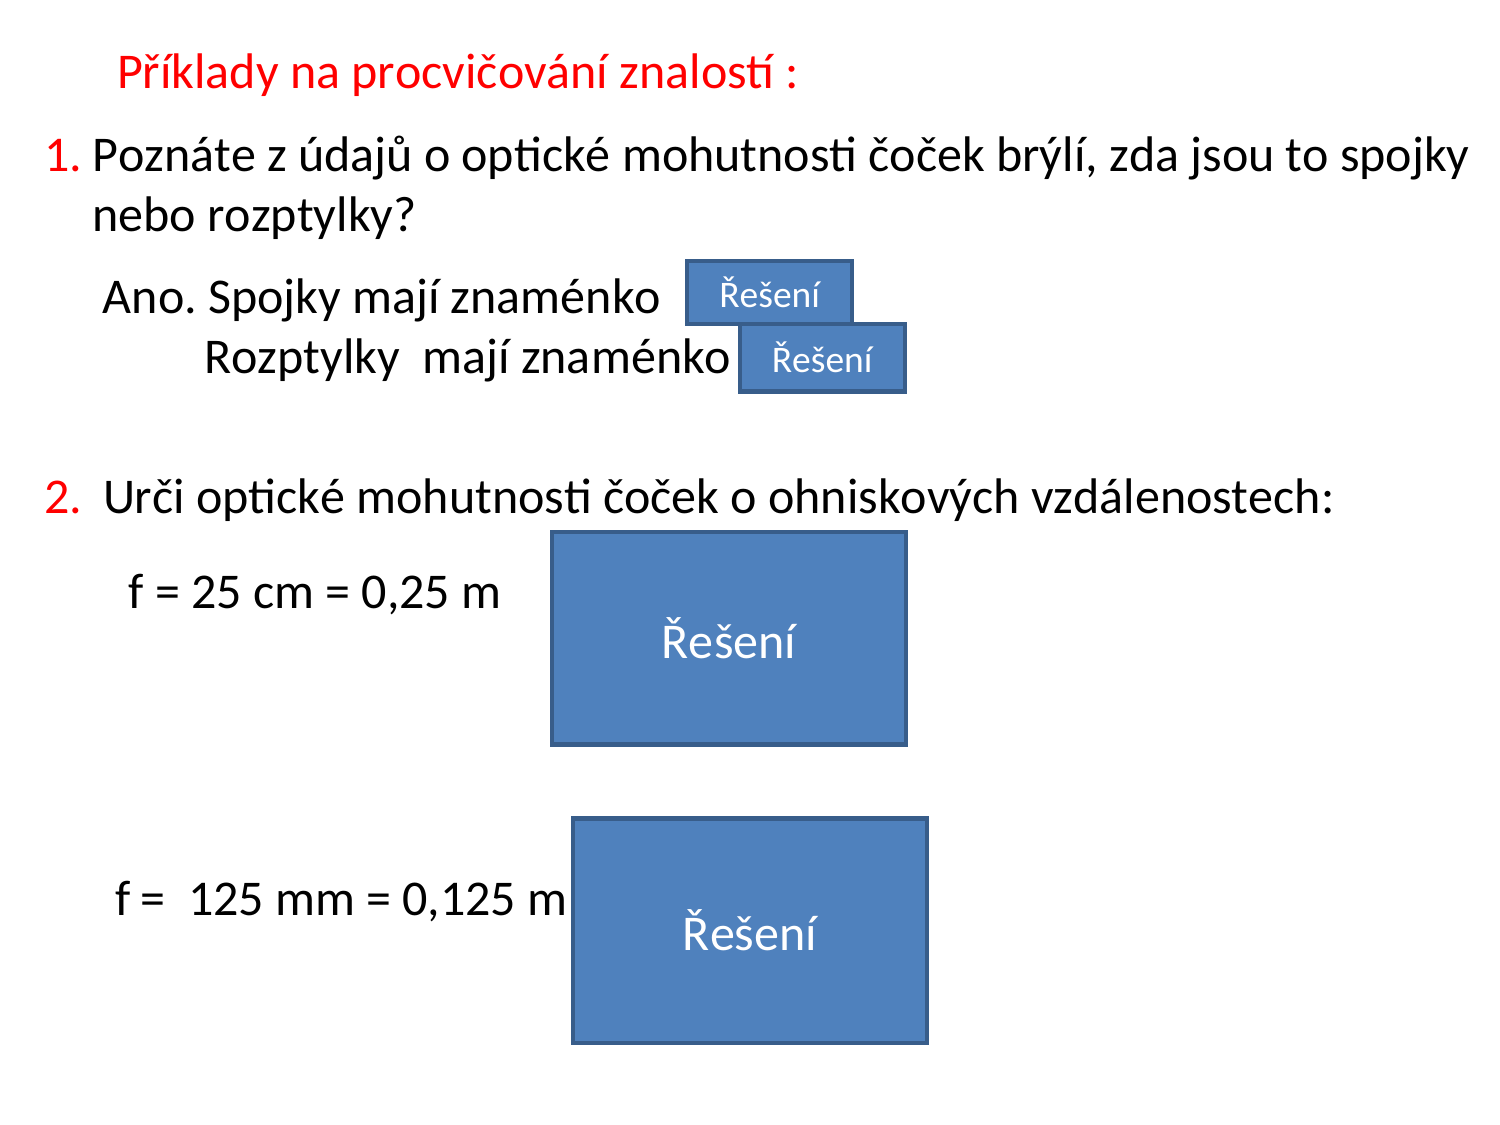

Příklady na procvičování znalostí :
1.
Poznáte z údajů o optické mohutnosti čoček brýlí, zda jsou to spojky
nebo rozptylky?
 Ano. Spojky mají znaménko +
 Rozptylky mají znaménko –
Řešení
Řešení
2.
Urči optické mohutnosti čoček o ohniskových vzdálenostech:
1
Řešení
f = 25 cm = 0,25 m
Φ =
0,25 m
Φ
= 4 D
1
Řešení
Φ =
f
= 125 mm = 0,125 m
0,125 m
Φ
 = 8 D